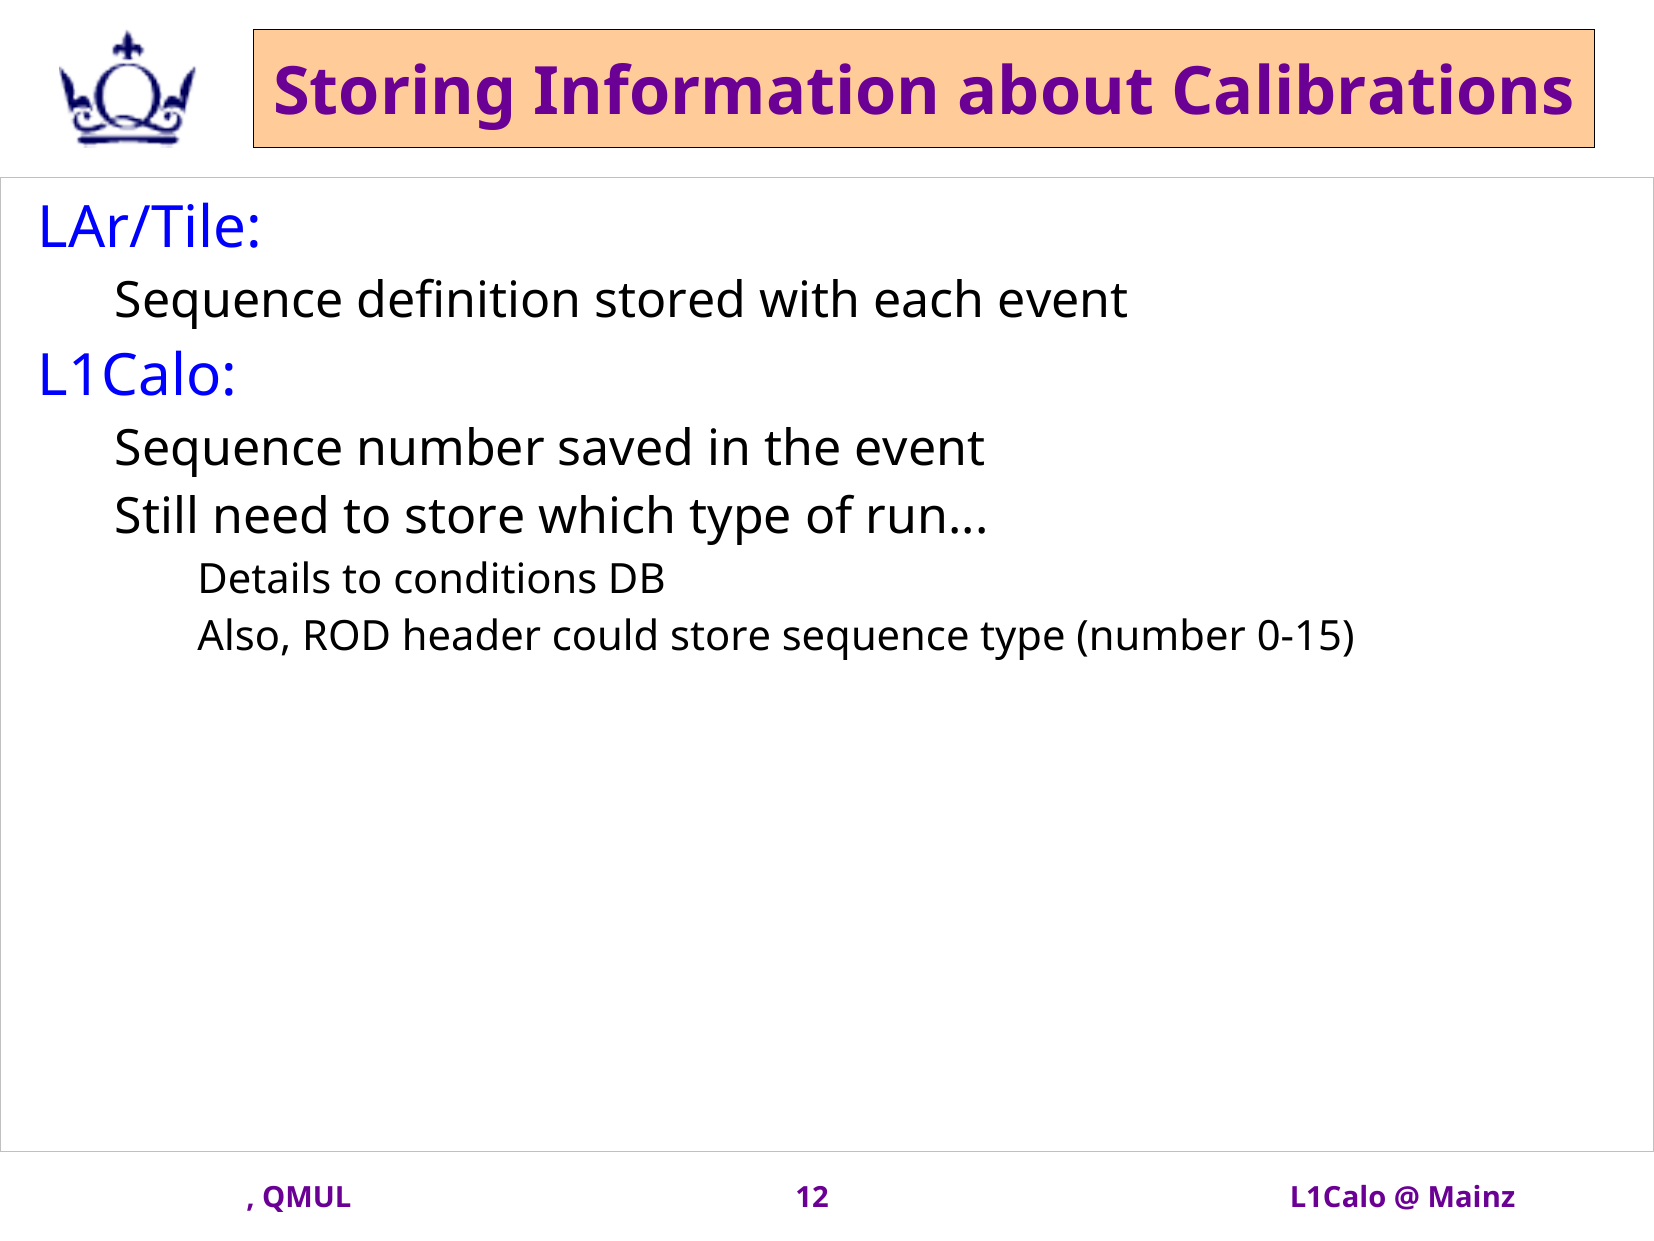

# Storing Information about Calibrations
LAr/Tile:
Sequence definition stored with each event
L1Calo:
Sequence number saved in the event
Still need to store which type of run...
Details to conditions DB
Also, ROD header could store sequence type (number 0-15)